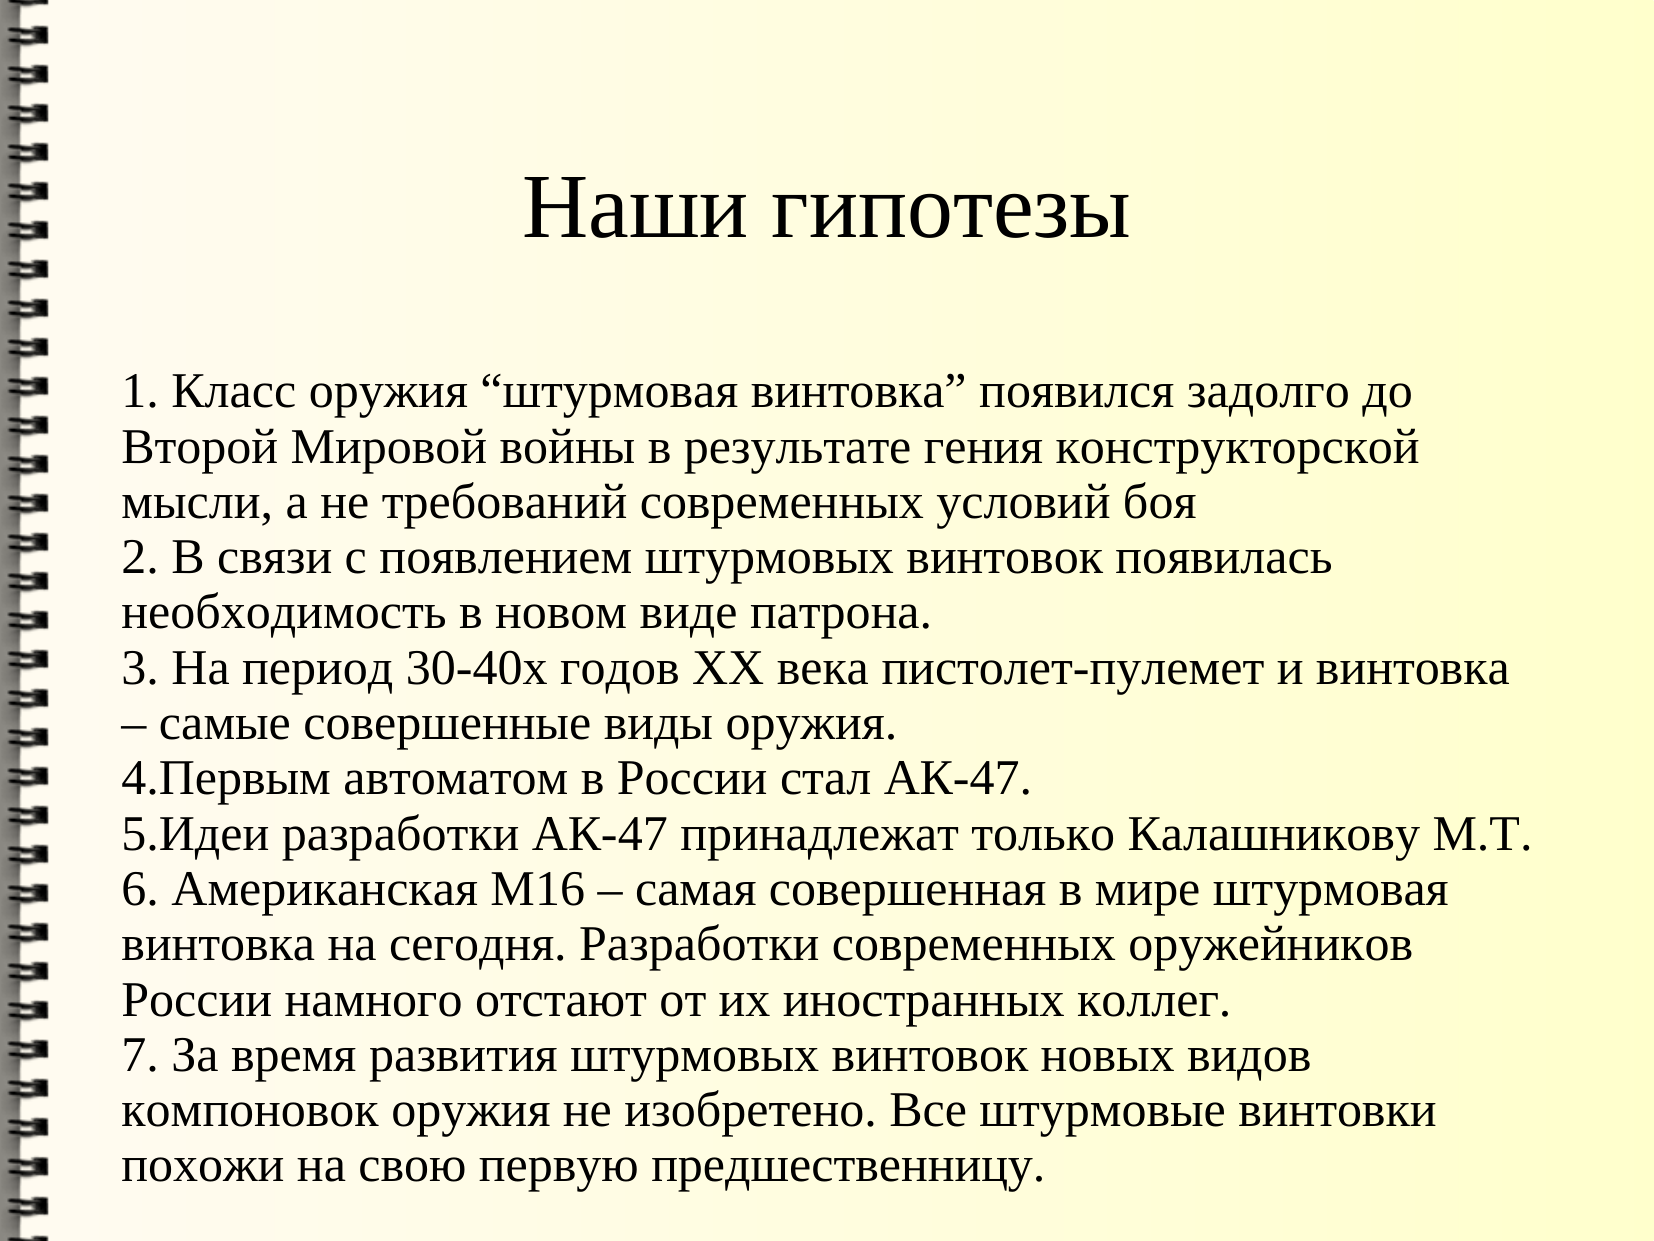

# Наши гипотезы
 Класс оружия “штурмовая винтовка” появился задолго до Второй Мировой войны в результате гения конструкторской мысли, а не требований современных условий боя
 В связи с появлением штурмовых винтовок появилась необходимость в новом виде патрона.
 На период 30-40х годов XX века пистолет-пулемет и винтовка – самые совершенные виды оружия.
Первым автоматом в России стал АК-47.
Идеи разработки АК-47 принадлежат только Калашникову М.Т.
 Американская M16 – самая совершенная в мире штурмовая винтовка на сегодня. Разработки современных оружейников России намного отстают от их иностранных коллег.
 За время развития штурмовых винтовок новых видов компоновок оружия не изобретено. Все штурмовые винтовки похожи на свою первую предшественницу.